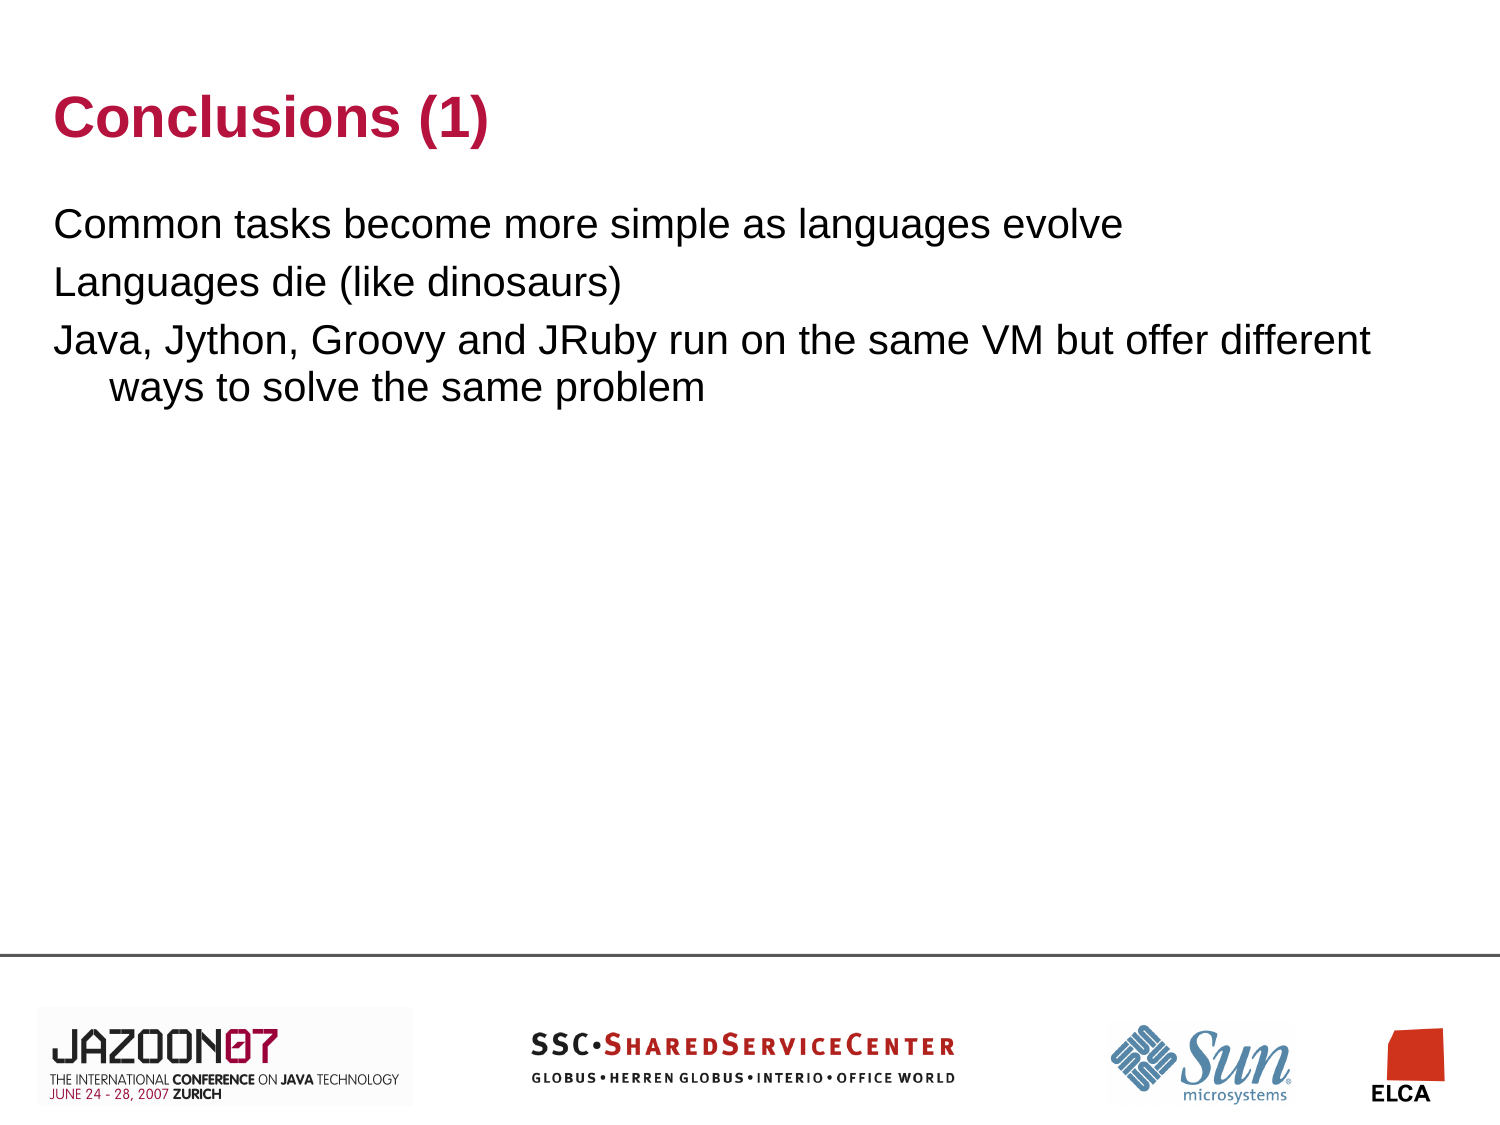

# Conclusions (1)
Common tasks become more simple as languages evolve
Languages die (like dinosaurs)
Java, Jython, Groovy and JRuby run on the same VM but offer different ways to solve the same problem